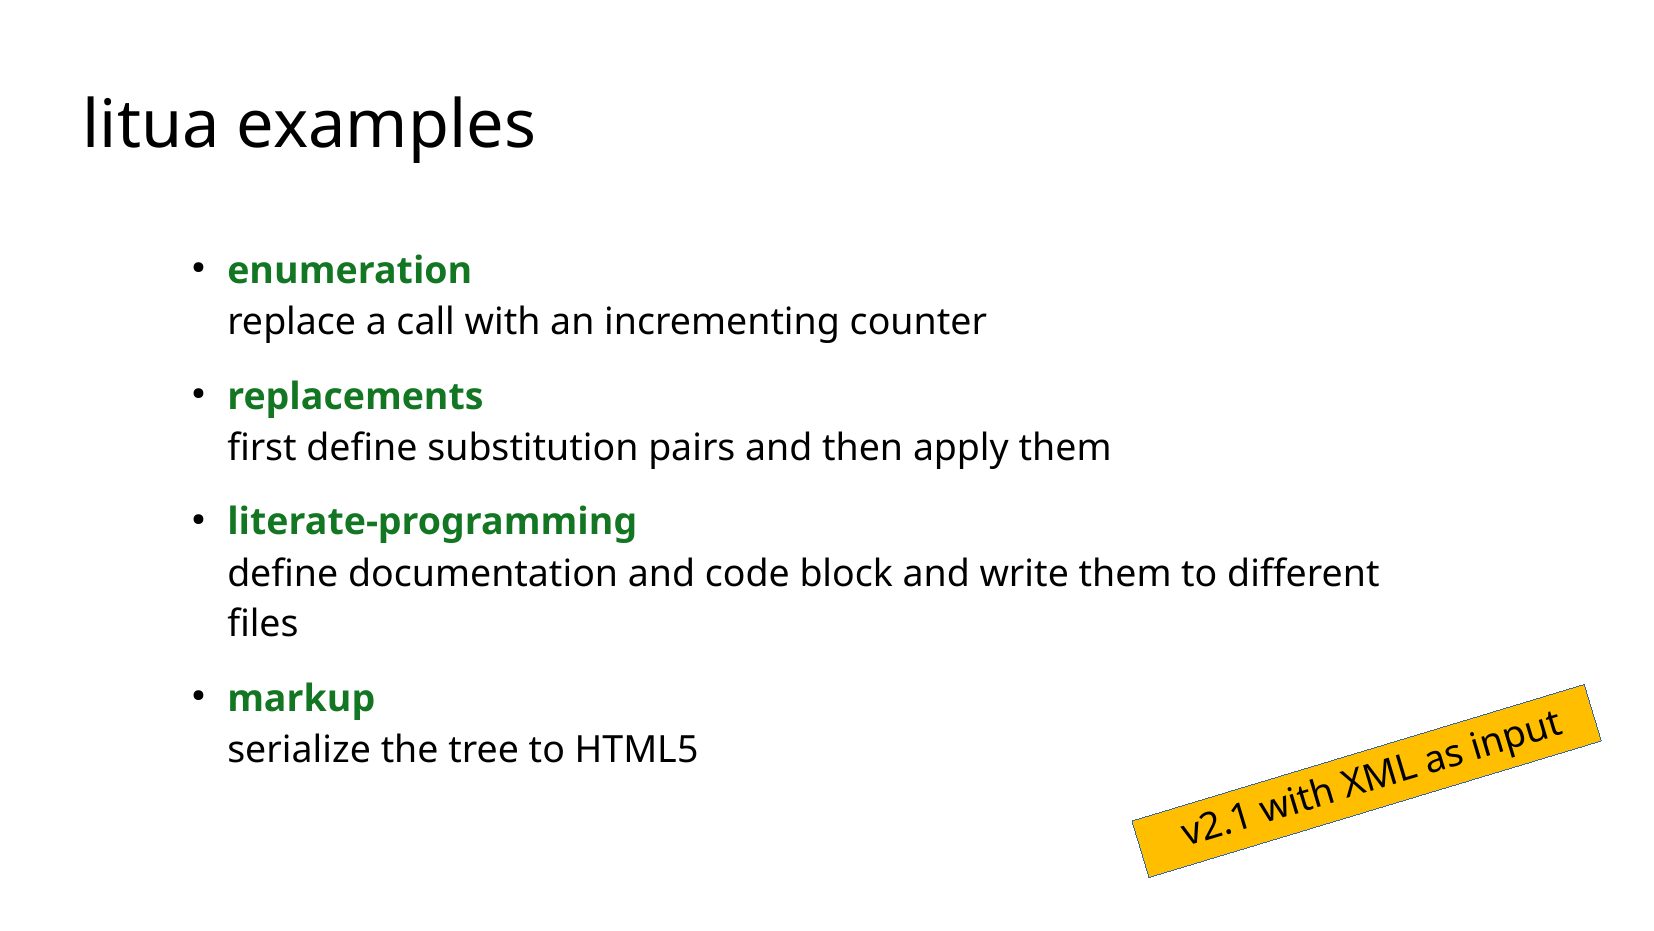

litua examples
enumeration
replace a call with an incrementing counter
replacements
first define substitution pairs and then apply them
literate-programming
define documentation and code block and write them to different files
markup
serialize the tree to HTML5
v2.1 with XML as input